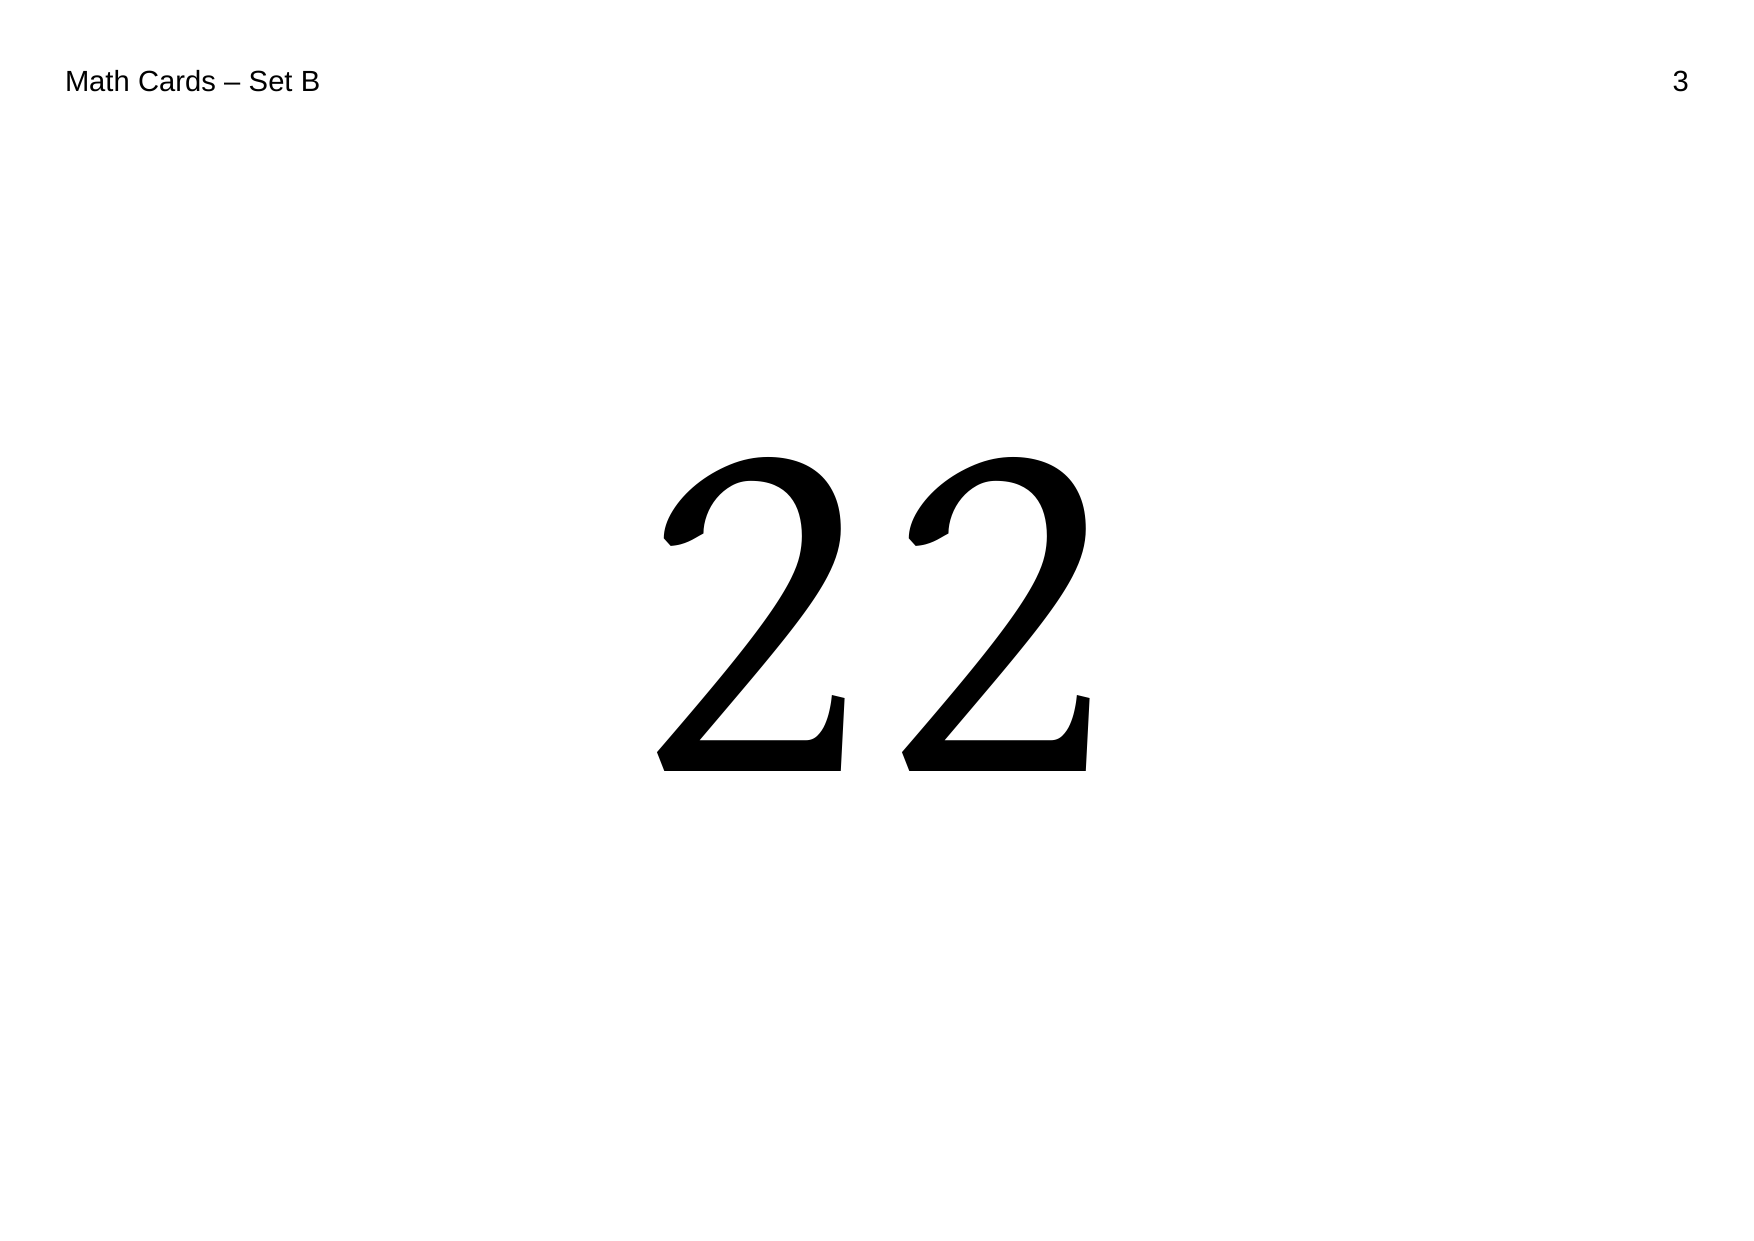

Math Cards – Set B
3
22